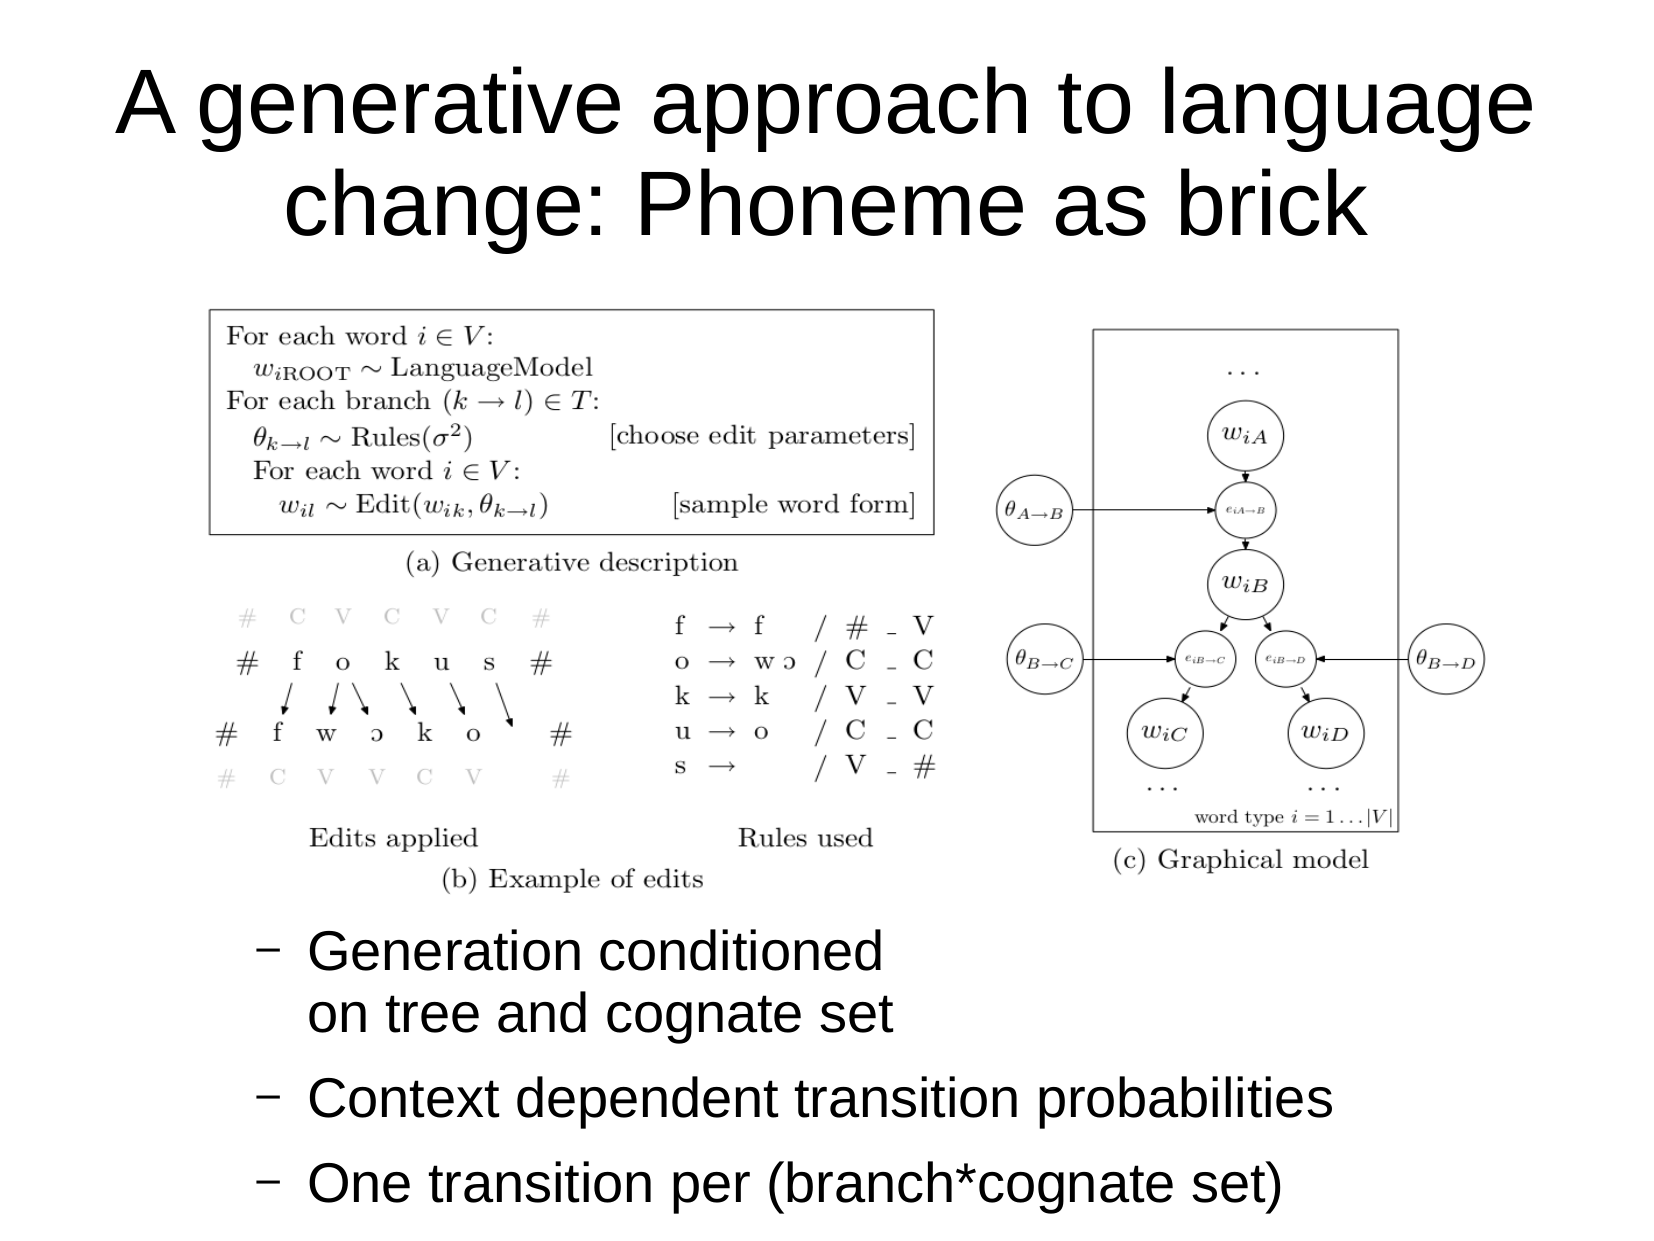

# A generative approach to language change: Phoneme as brick
Generation conditioned
on tree and cognate set
Context dependent transition probabilities
One transition per (branch*cognate set)